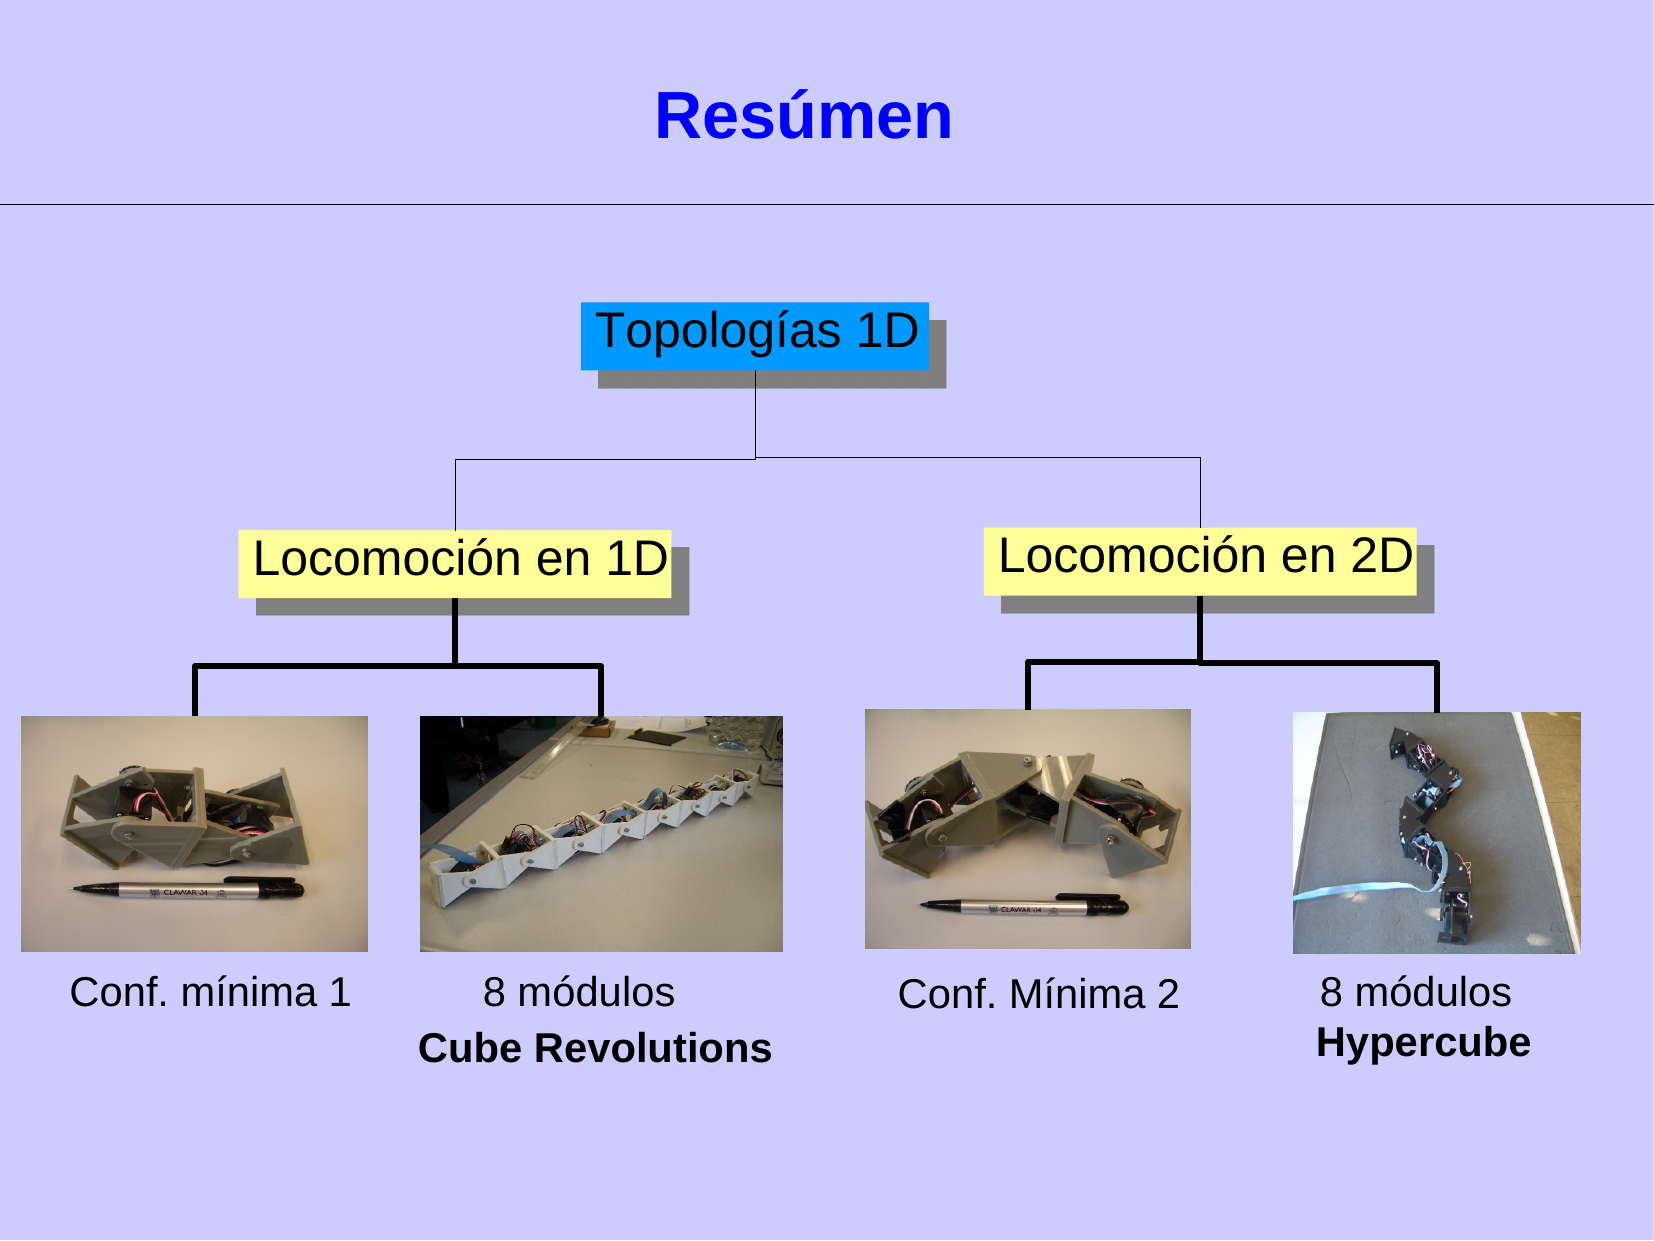

# Resúmen
 Topologías 1D
 Locomoción en 2D
 Locomoción en 1D
8 módulos
Conf. mínima 1
8 módulos
Conf. Mínima 2
Hypercube
Cube Revolutions